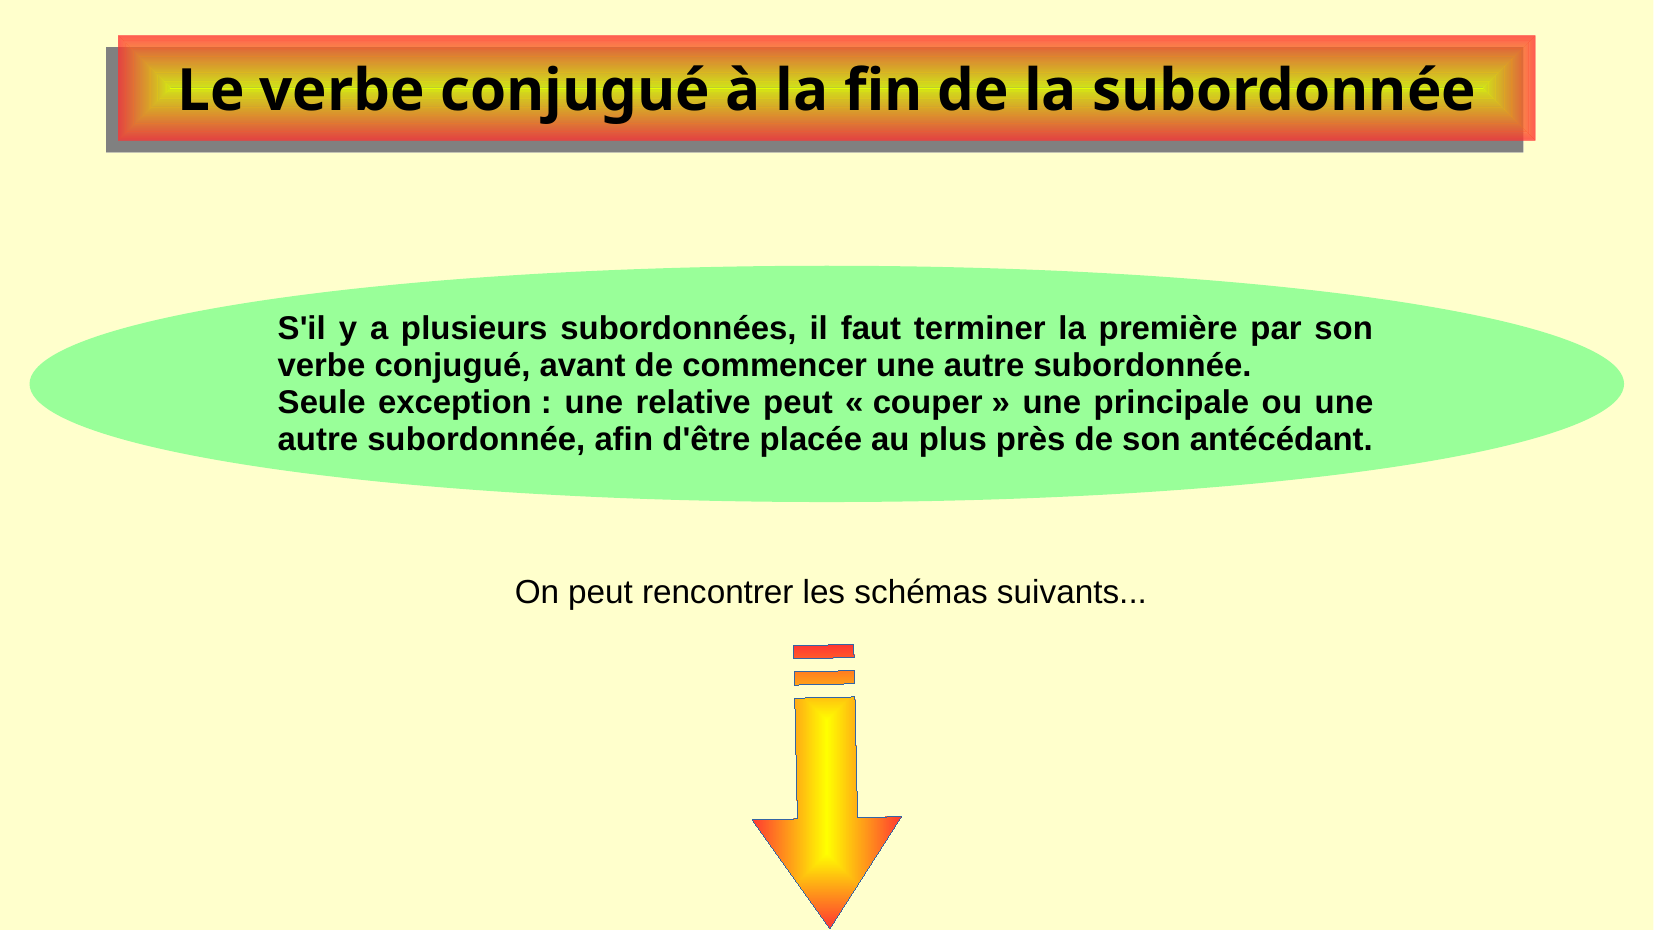

Le verbe conjugué à la fin de la subordonnée
S'il y a plusieurs subordonnées, il faut terminer la première par son verbe conjugué, avant de commencer une autre subordonnée.
Seule exception : une relative peut « couper » une principale ou une autre subordonnée, afin d'être placée au plus près de son antécédant.
On peut rencontrer les schémas suivants...